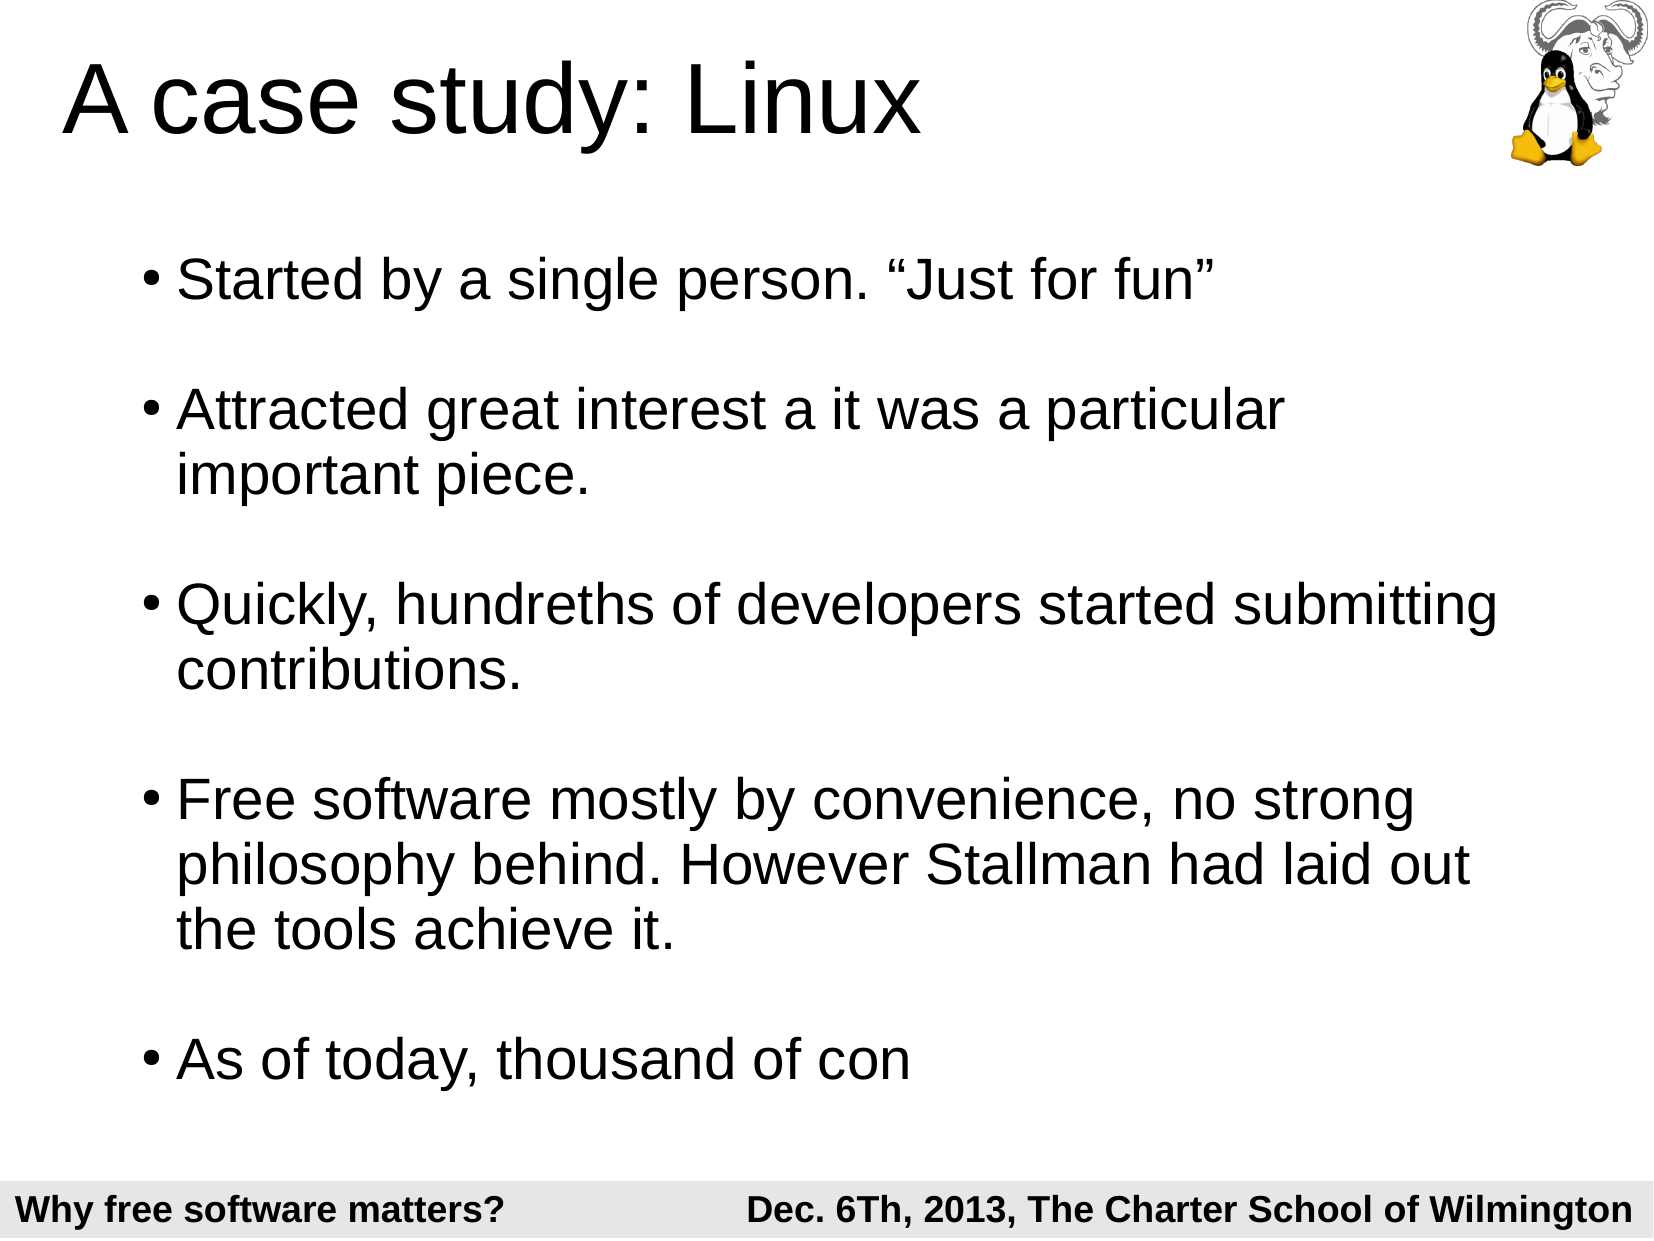

A case study: Linux
Started by a single person. “Just for fun”
Attracted great interest a it was a particular important piece.
Quickly, hundreths of developers started submitting contributions.
Free software mostly by convenience, no strong philosophy behind. However Stallman had laid out the tools achieve it.
As of today, thousand of con
Why free software matters? Dec. 6Th, 2013, The Charter School of Wilmington